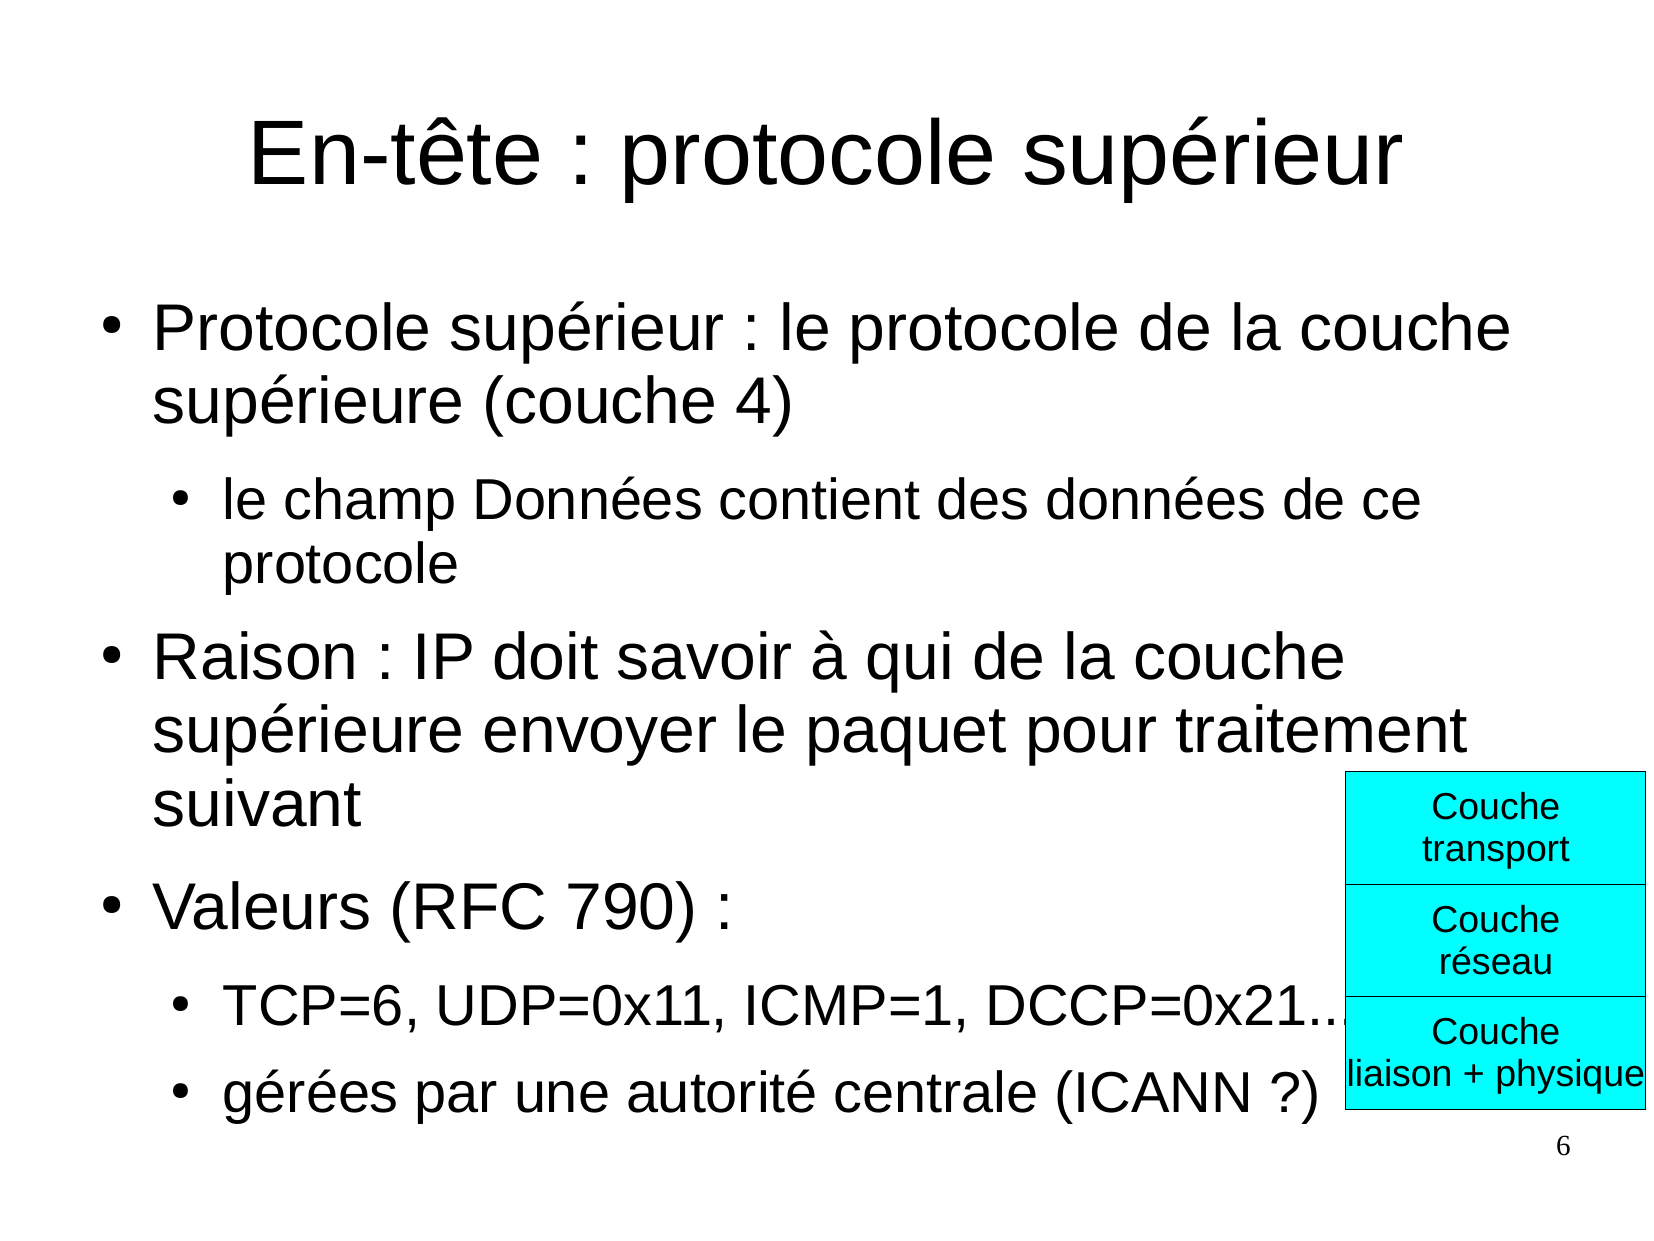

# En-tête : protocole supérieur
Protocole supérieur : le protocole de la couche supérieure (couche 4)
le champ Données contient des données de ce protocole
Raison : IP doit savoir à qui de la couche supérieure envoyer le paquet pour traitement suivant
Valeurs (RFC 790) :
TCP=6, UDP=0x11, ICMP=1, DCCP=0x21...
gérées par une autorité centrale (ICANN ?)
Couche
transport
Couche
réseau
Couche
liaison + physique
6